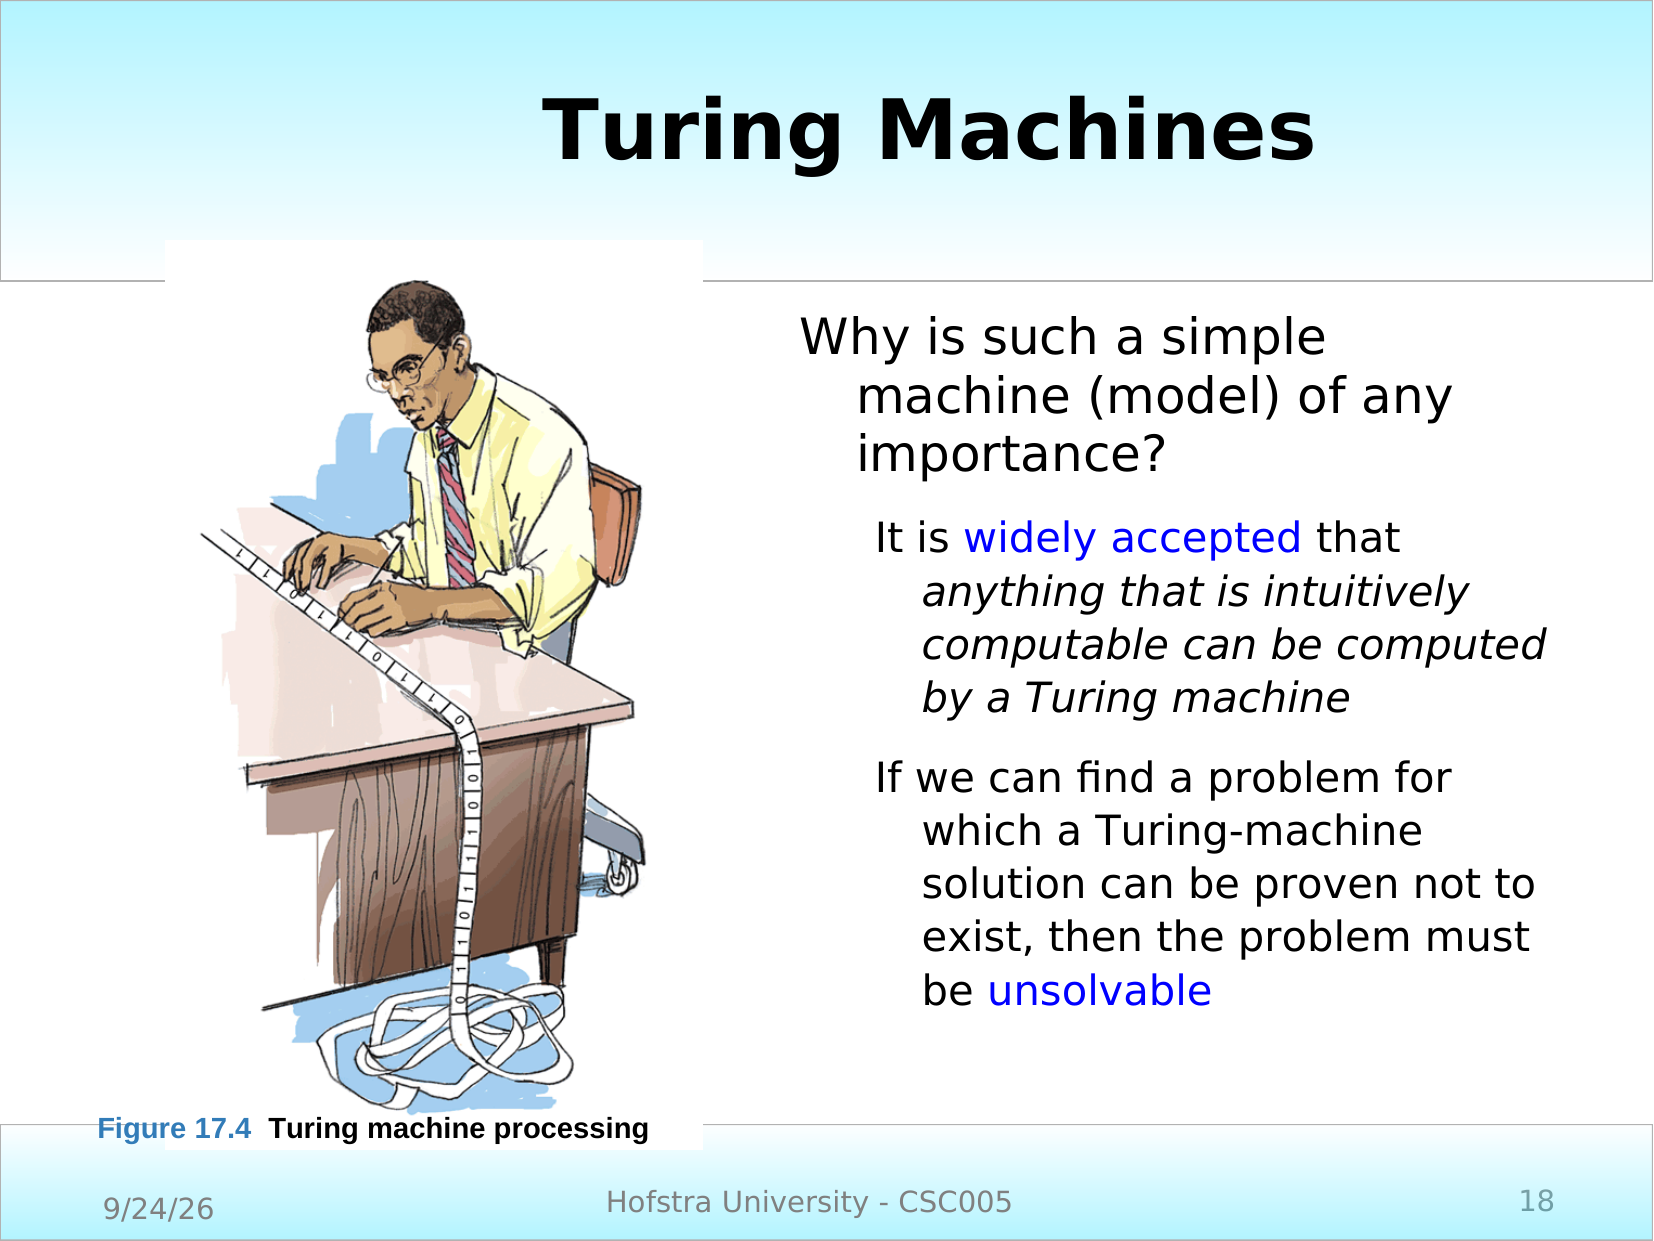

# Turing Machines
Why is such a simple machine (model) of any importance?
It is widely accepted that anything that is intuitively computable can be computed by a Turing machine
If we can find a problem for which a Turing-machine solution can be proven not to exist, then the problem must be unsolvable
Figure 17.4 Turing machine processing
18
Hofstra University - CSC005